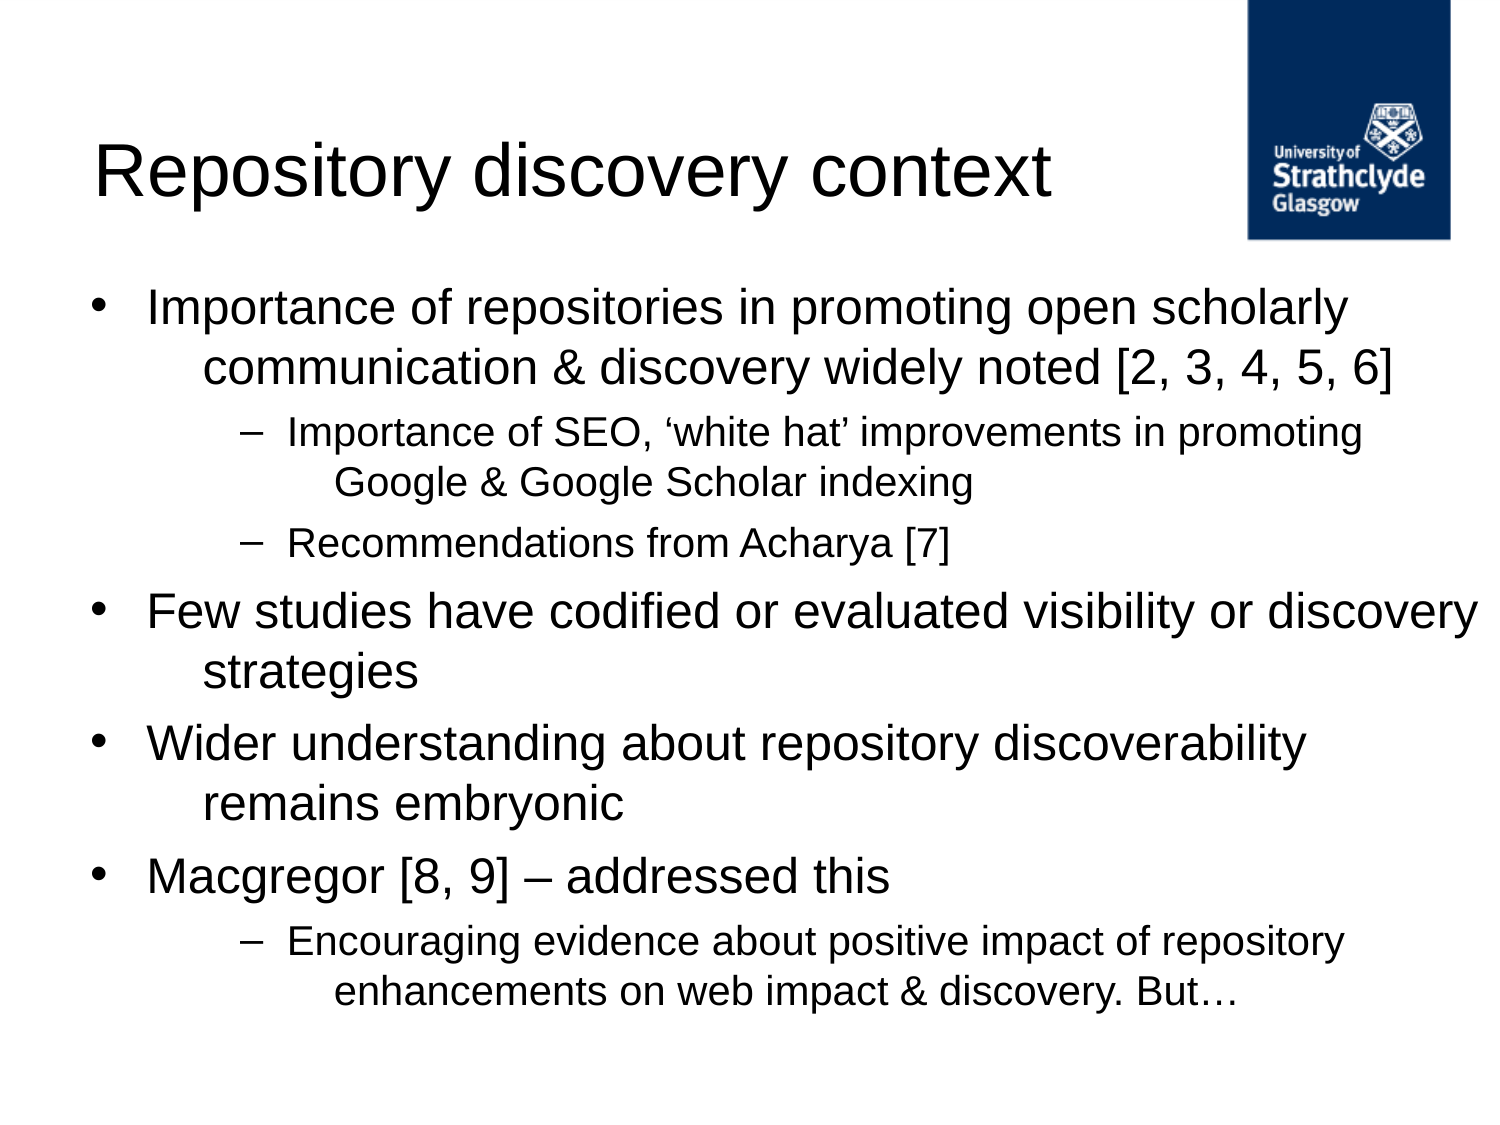

Repository discovery context
# Importance of repositories in promoting open scholarly communication & discovery widely noted [2, 3, 4, 5, 6]
Importance of SEO, ‘white hat’ improvements in promoting Google & Google Scholar indexing
Recommendations from Acharya [7]
Few studies have codified or evaluated visibility or discovery strategies
Wider understanding about repository discoverability remains embryonic
Macgregor [8, 9] – addressed this
Encouraging evidence about positive impact of repository enhancements on web impact & discovery. But…